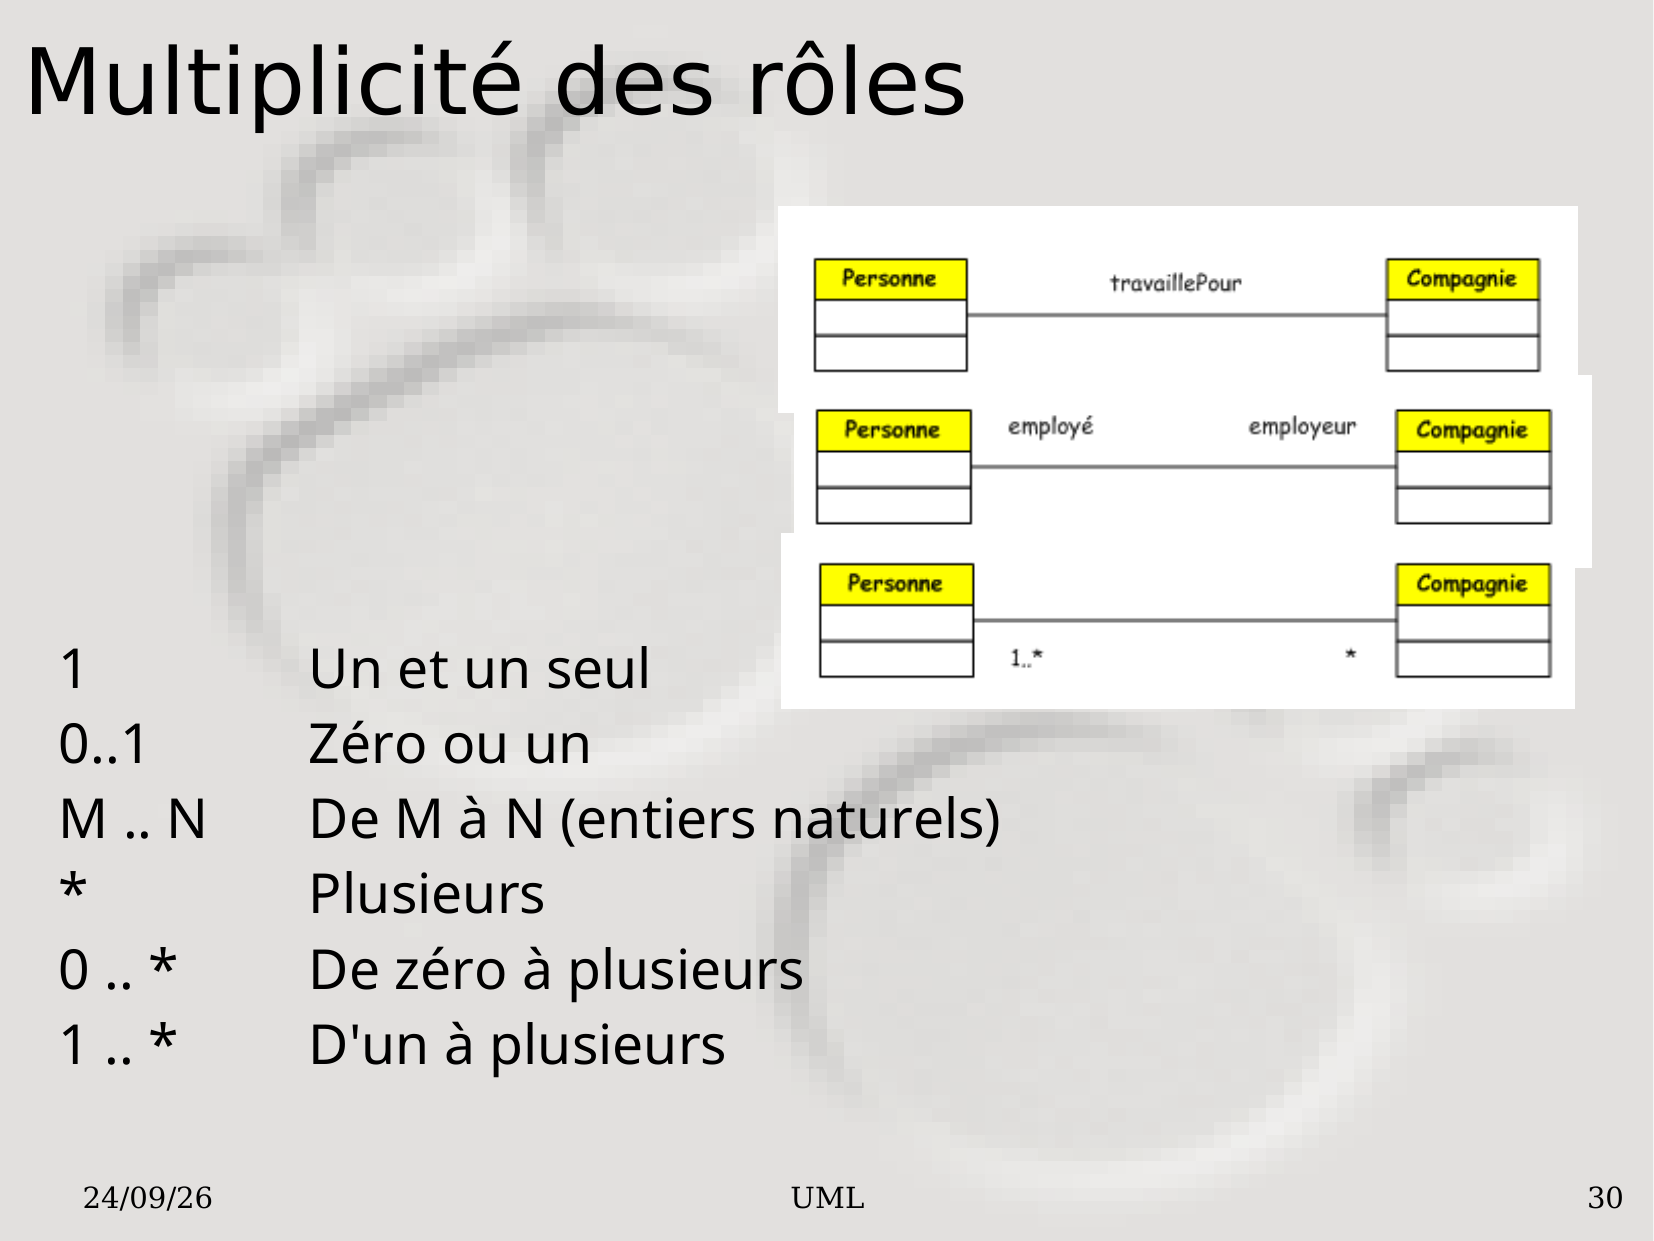

# Multiplicité des rôles
1		Un et un seul
0..1		Zéro ou un
M .. N	De M à N (entiers naturels)
*		Plusieurs
0 .. *		De zéro à plusieurs
1 .. *		D'un à plusieurs
UML
30